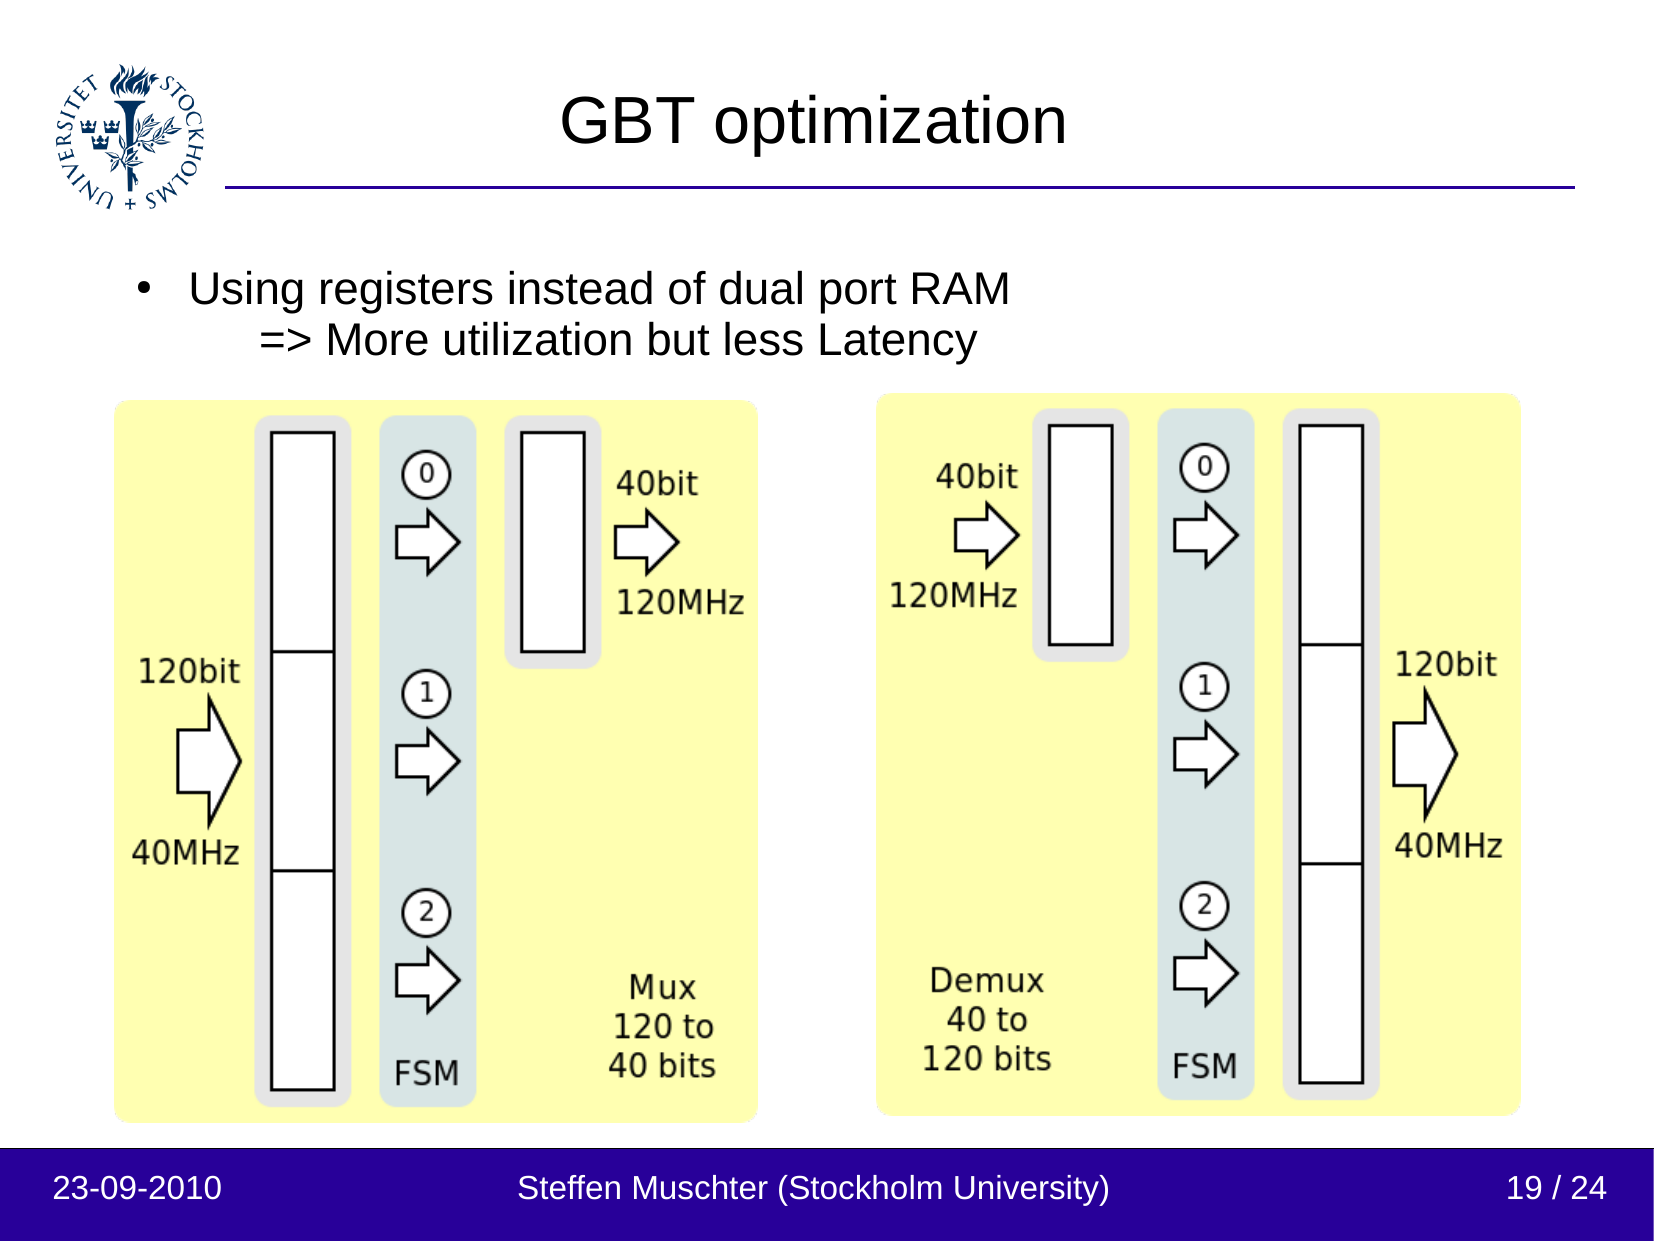

GBT optimization
Using registers instead of dual port RAM
=> More utilization but less Latency
19 / 24